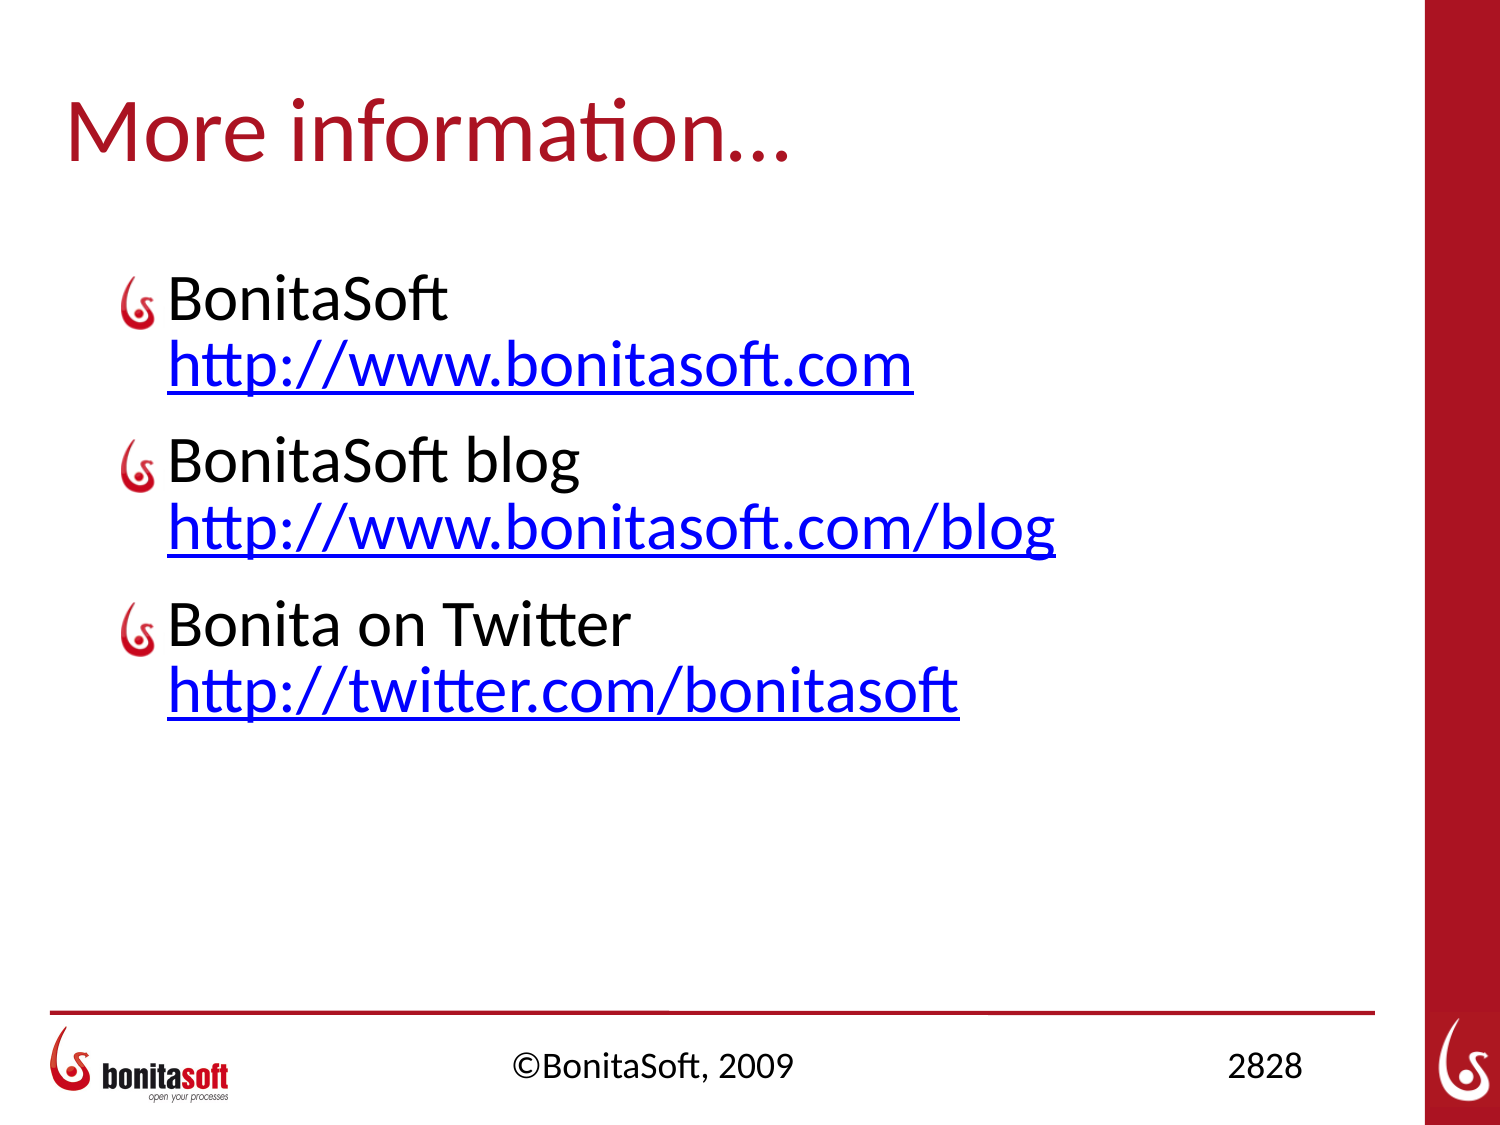

# More information…
BonitaSoft
http://www.bonitasoft.com
BonitaSoft blog
http://www.bonitasoft.com/blog
Bonita on Twitter
http://twitter.com/bonitasoft
<footer>©BonitaSoft, 2009